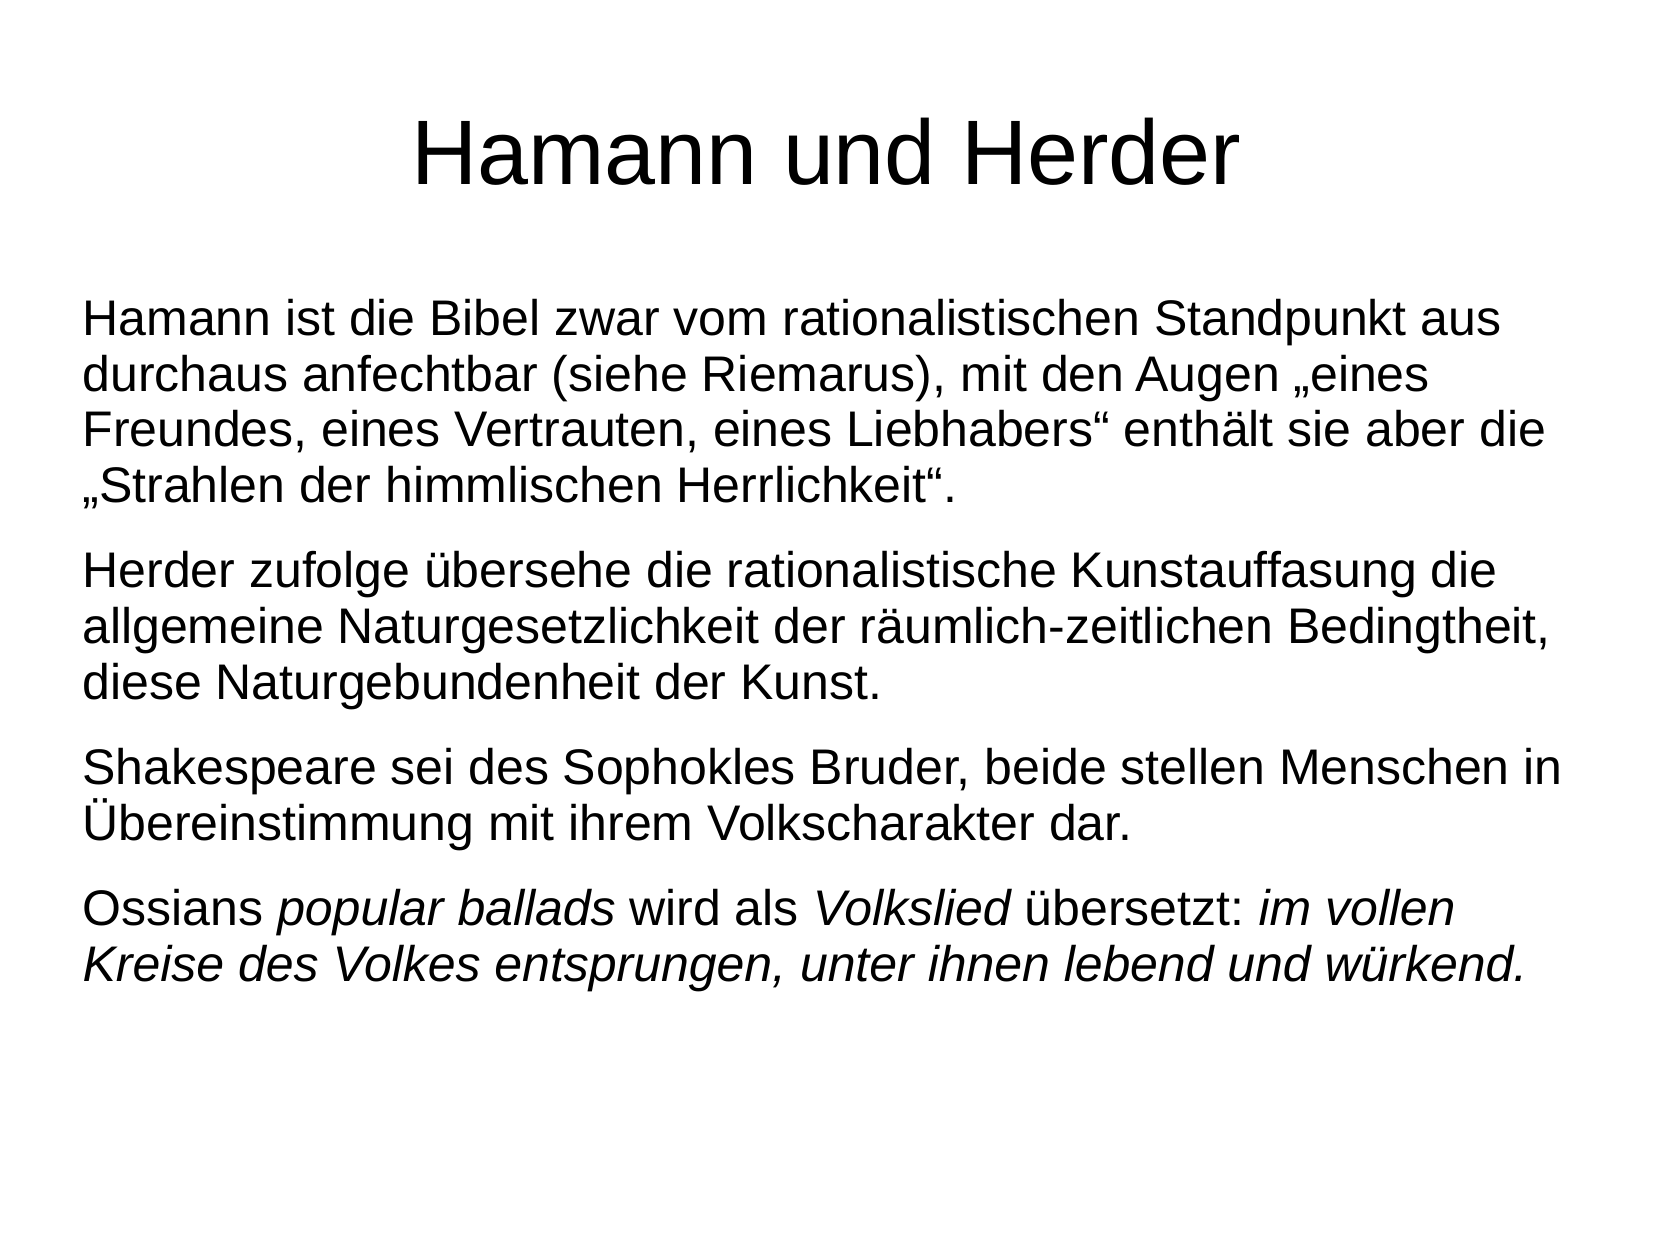

# Hamann und Herder
Hamann ist die Bibel zwar vom rationalistischen Standpunkt aus durchaus anfechtbar (siehe Riemarus), mit den Augen „eines Freundes, eines Vertrauten, eines Liebhabers“ enthält sie aber die „Strahlen der himmlischen Herrlichkeit“.
Herder zufolge übersehe die rationalistische Kunstauffasung die allgemeine Naturgesetzlichkeit der räumlich-zeitlichen Bedingtheit, diese Naturgebundenheit der Kunst.
Shakespeare sei des Sophokles Bruder, beide stellen Menschen in Übereinstimmung mit ihrem Volkscharakter dar.
Ossians popular ballads wird als Volkslied übersetzt: im vollen Kreise des Volkes entsprungen, unter ihnen lebend und würkend.